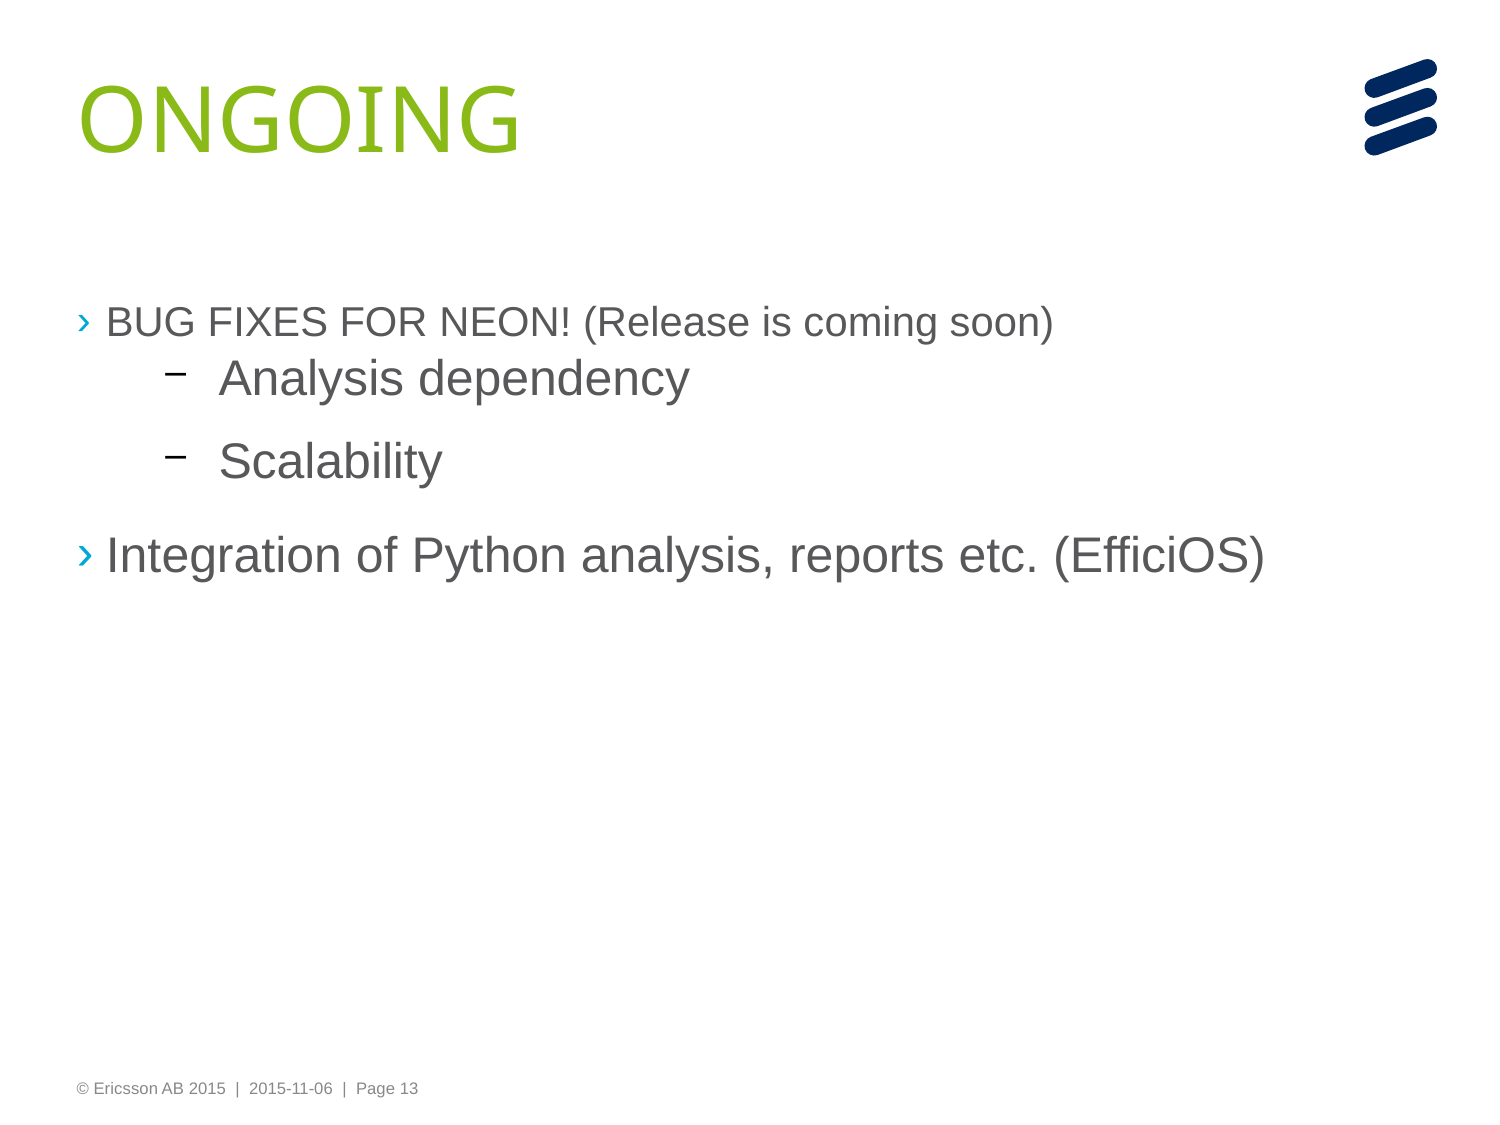

ONGOING
# BUG FIXES FOR NEON! (Release is coming soon)
Analysis dependency
Scalability
Integration of Python analysis, reports etc. (EfficiOS)